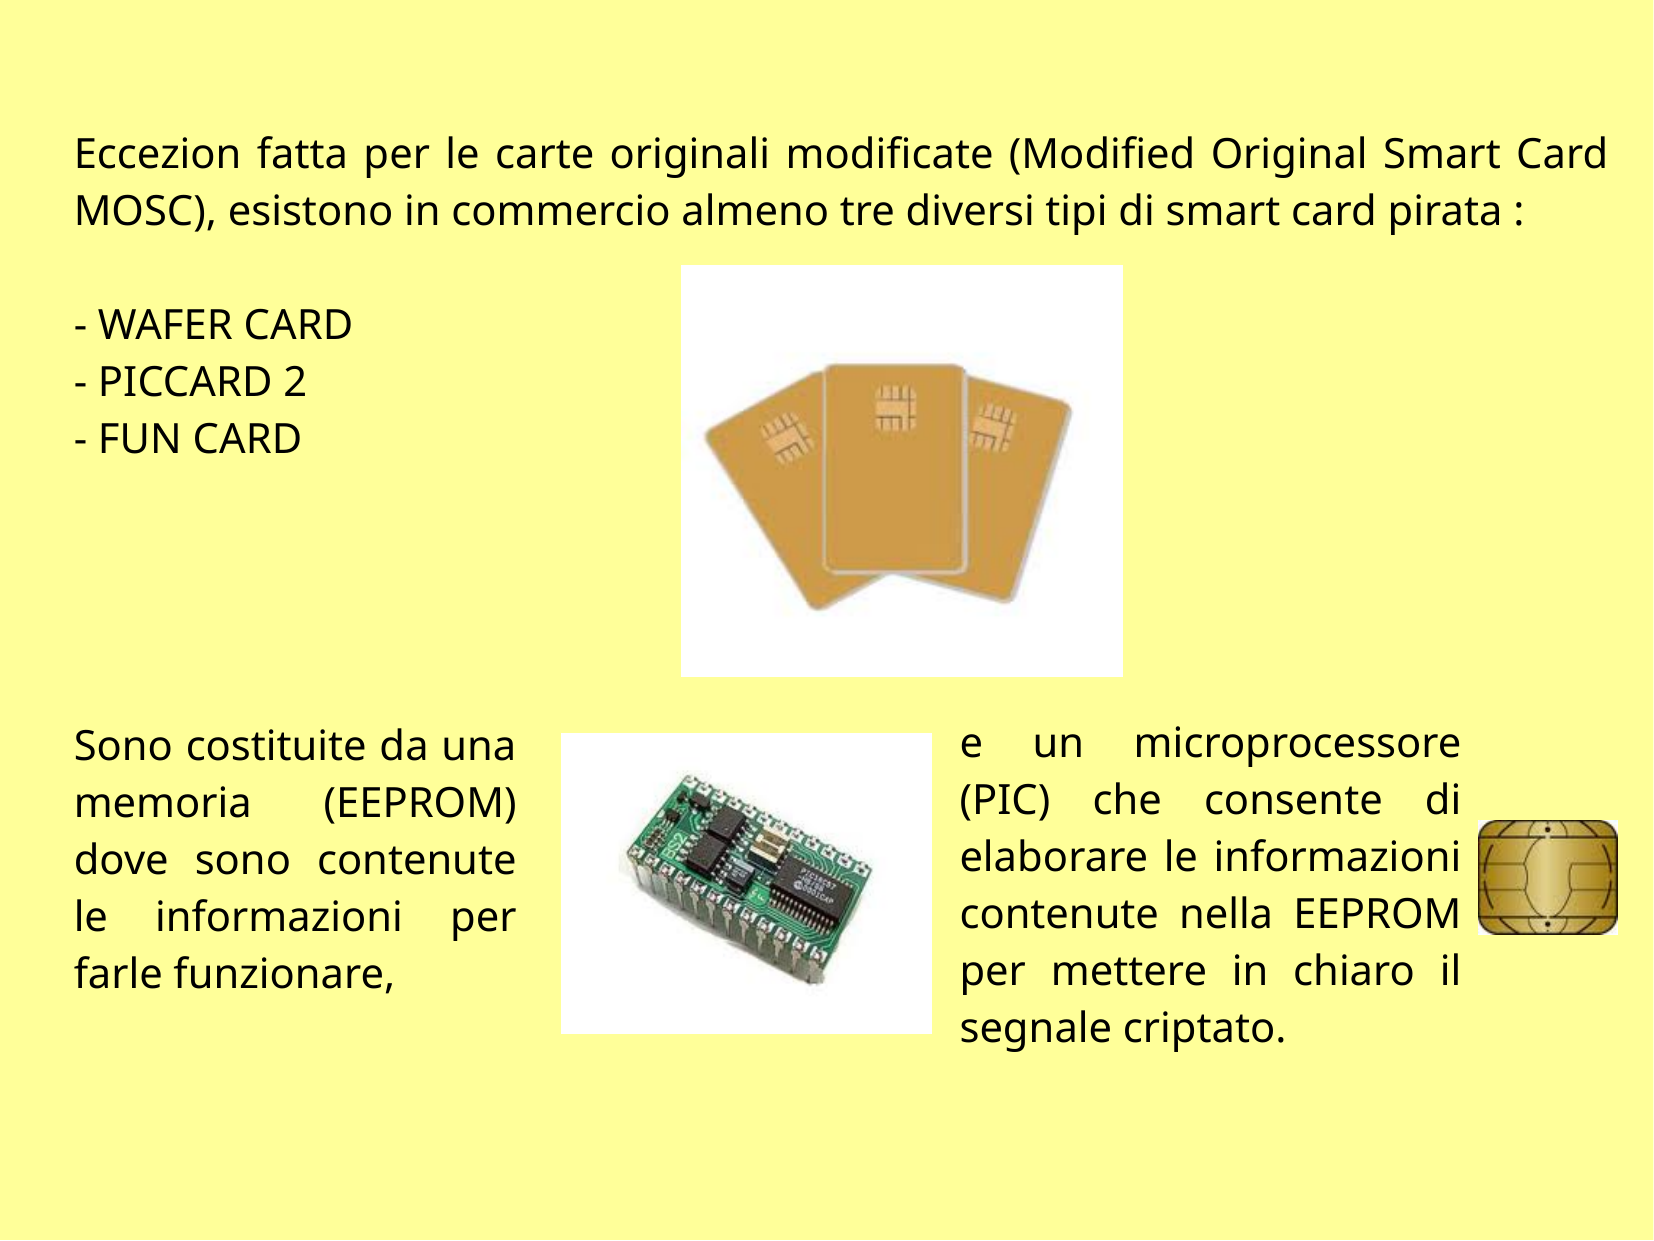

Eccezion fatta per le carte originali modificate (Modified Original Smart Card MOSC), esistono in commercio almeno tre diversi tipi di smart card pirata :
- WAFER CARD
- PICCARD 2
- FUN CARD
e un microprocessore (PIC) che consente di elaborare le informazioni contenute nella EEPROM per mettere in chiaro il segnale criptato.
Sono costituite da una memoria (EEPROM) dove sono contenute le informazioni per farle funzionare,